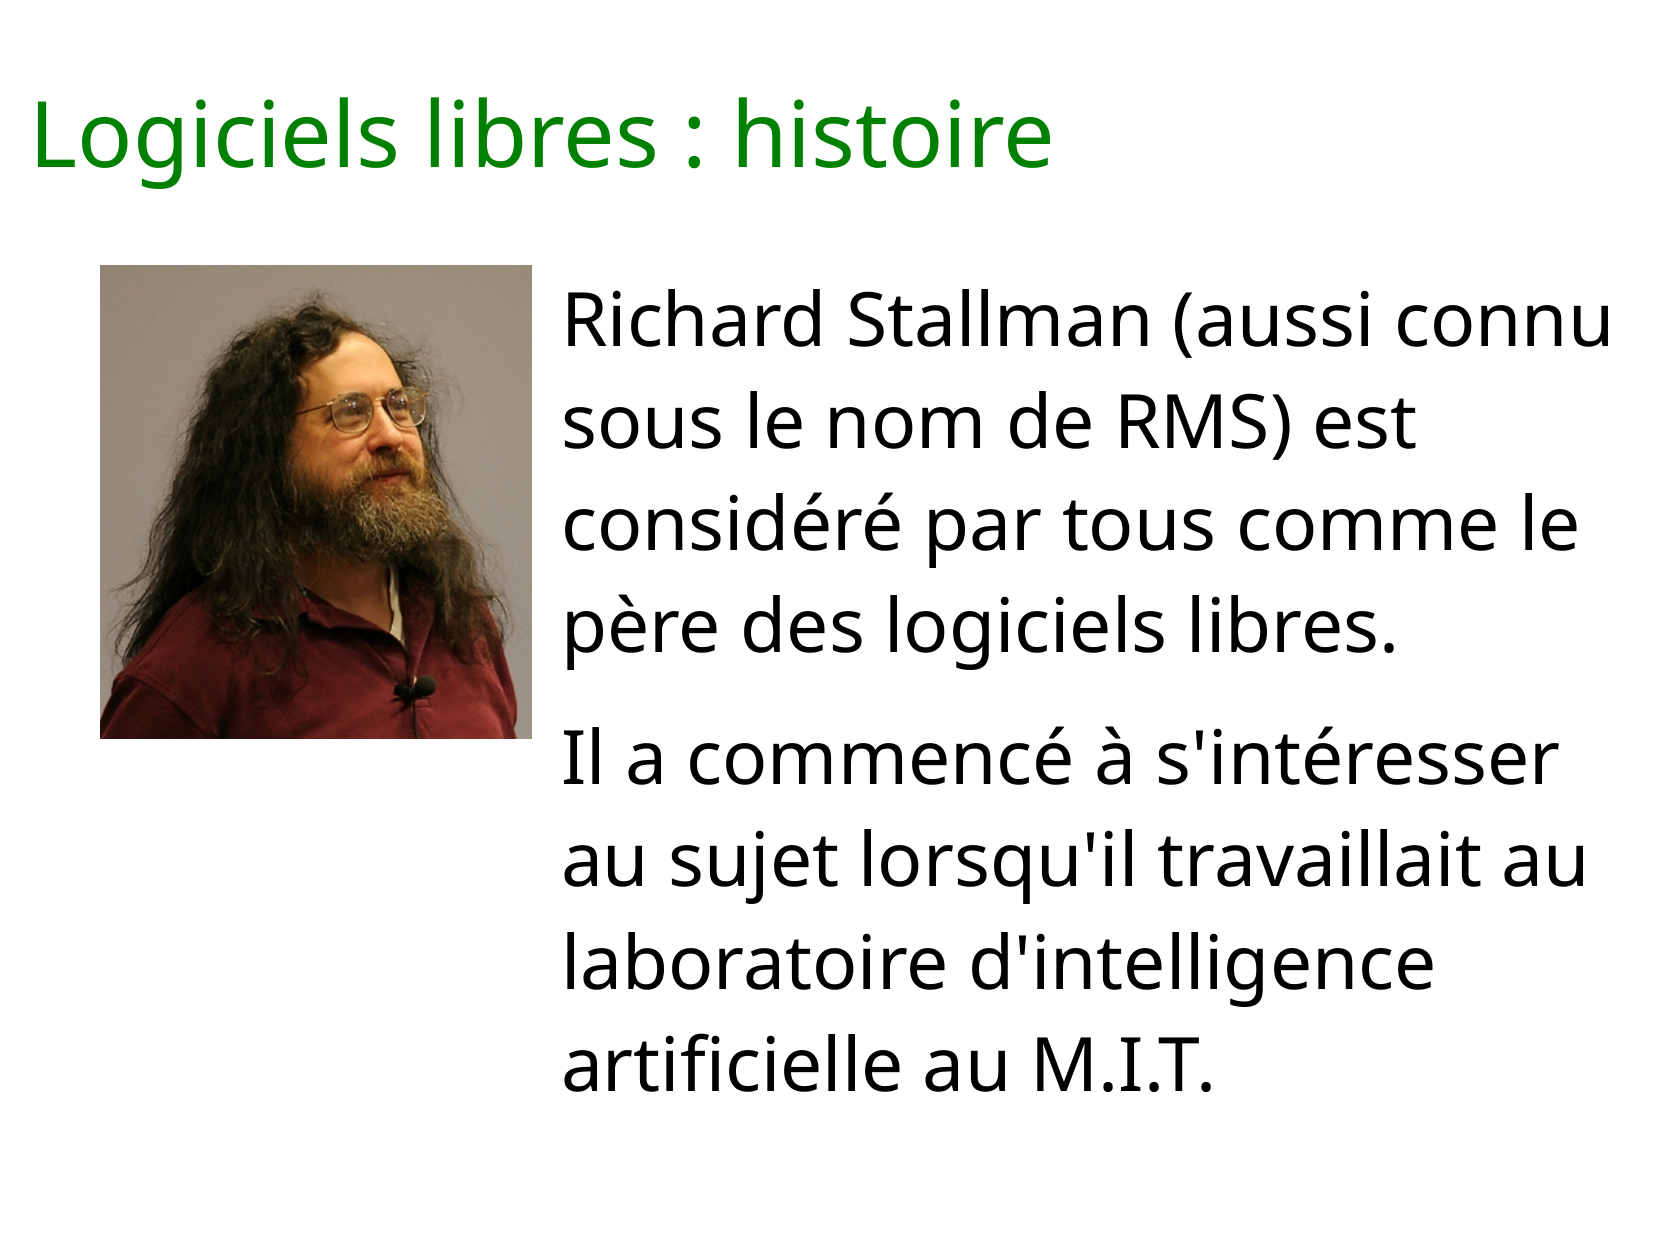

# Logiciels libres : histoire
Richard Stallman (aussi connu sous le nom de RMS) est considéré par tous comme le père des logiciels libres.
Il a commencé à s'intéresser au sujet lorsqu'il travaillait au laboratoire d'intelligence artificielle au M.I.T.